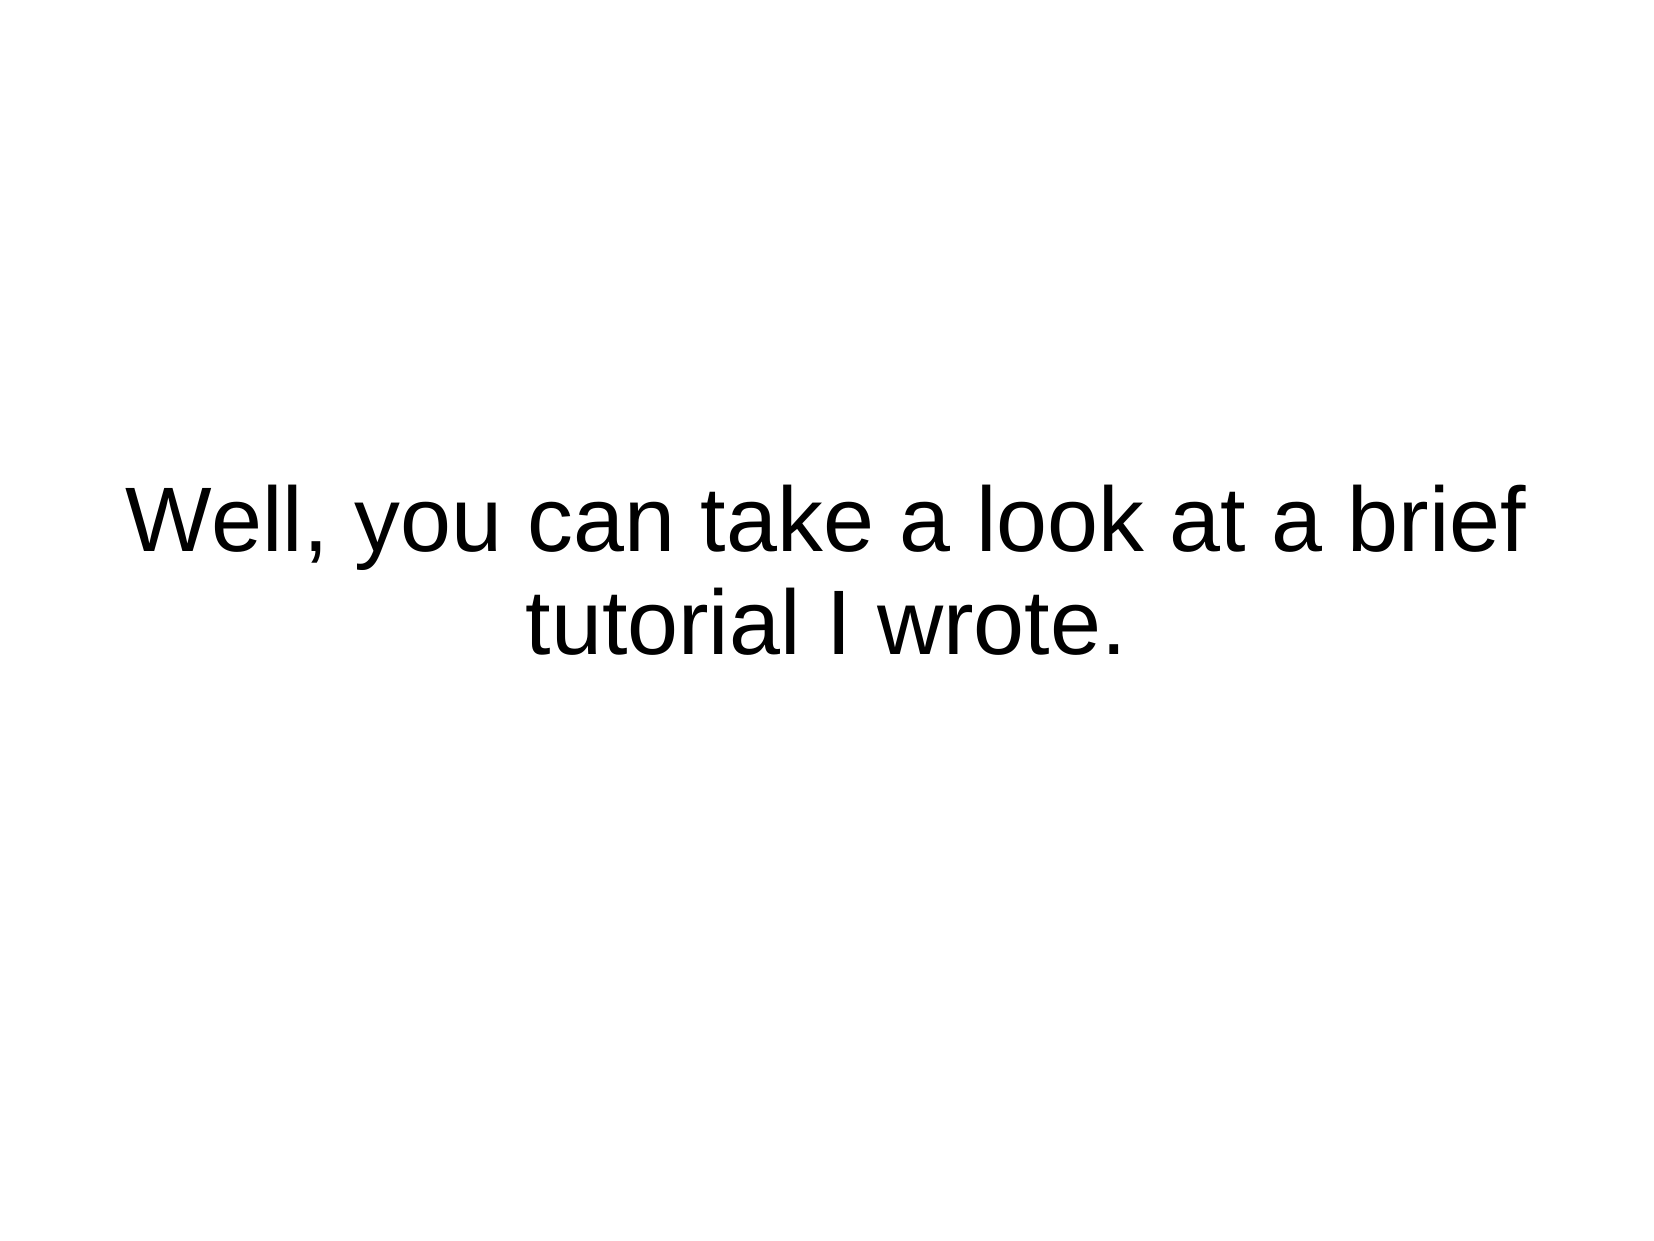

# Well, you can take a look at a brief tutorial I wrote.